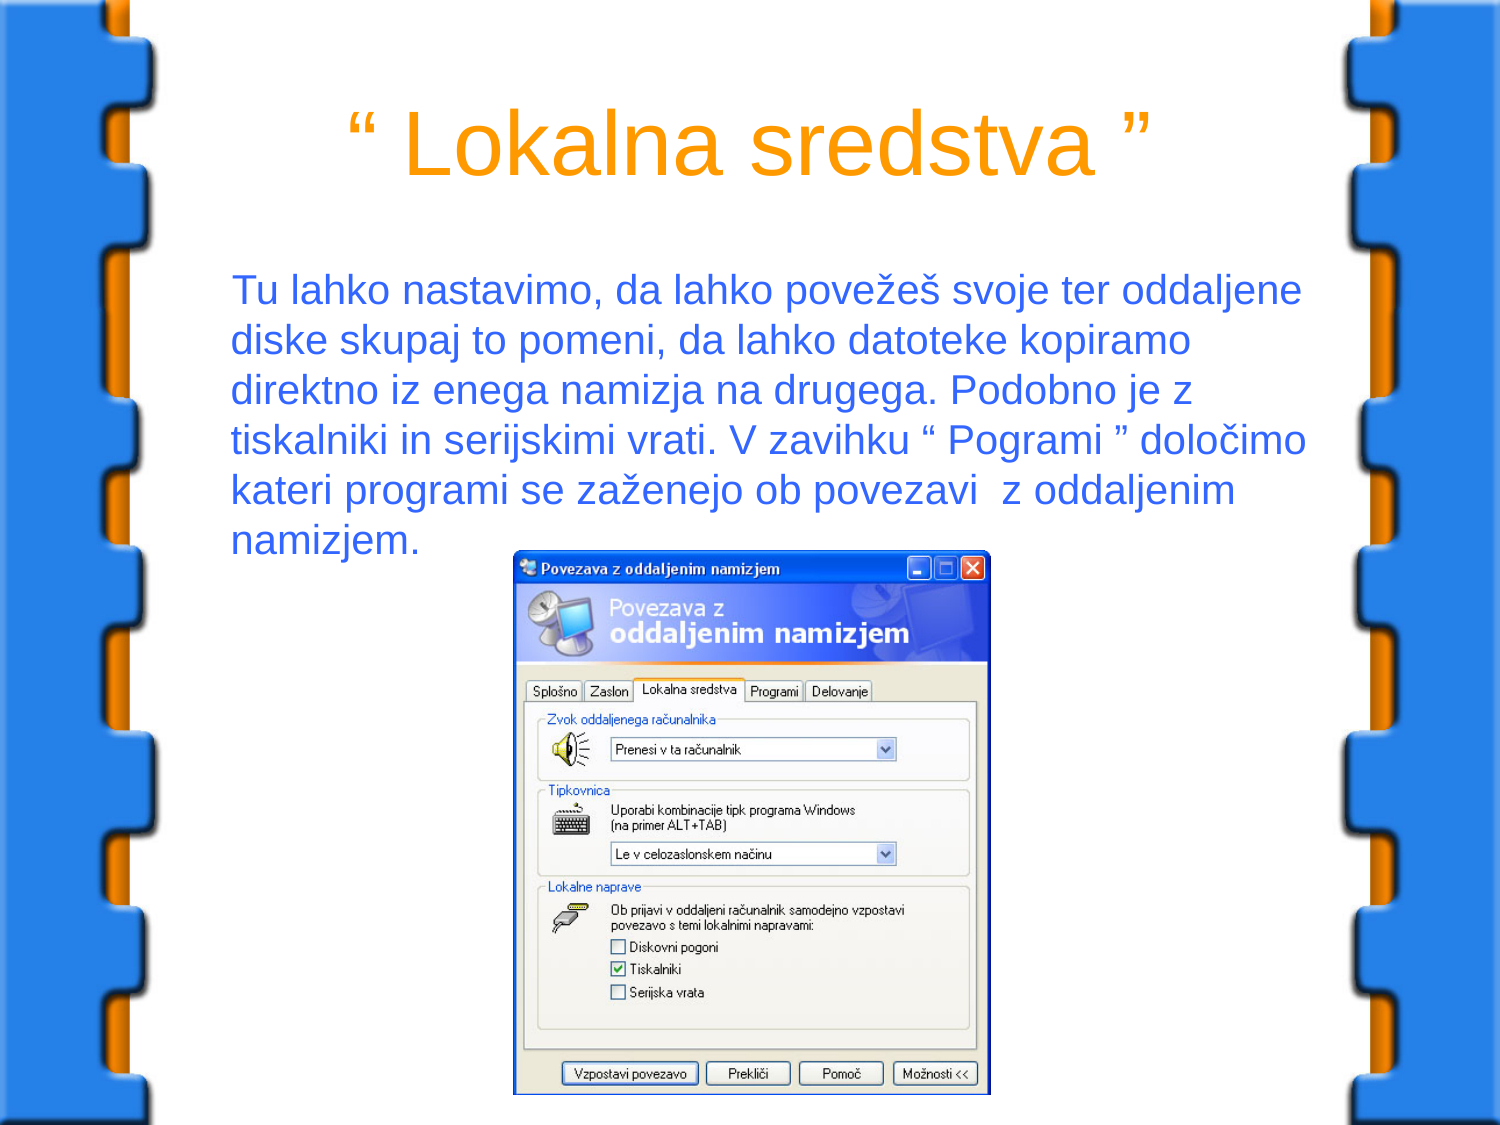

# “ Lokalna sredstva ”
 Tu lahko nastavimo, da lahko povežeš svoje ter oddaljene diske skupaj to pomeni, da lahko datoteke kopiramo direktno iz enega namizja na drugega. Podobno je z tiskalniki in serijskimi vrati. V zavihku “ Pogrami ” določimo kateri programi se zaženejo ob povezavi z oddaljenim namizjem.